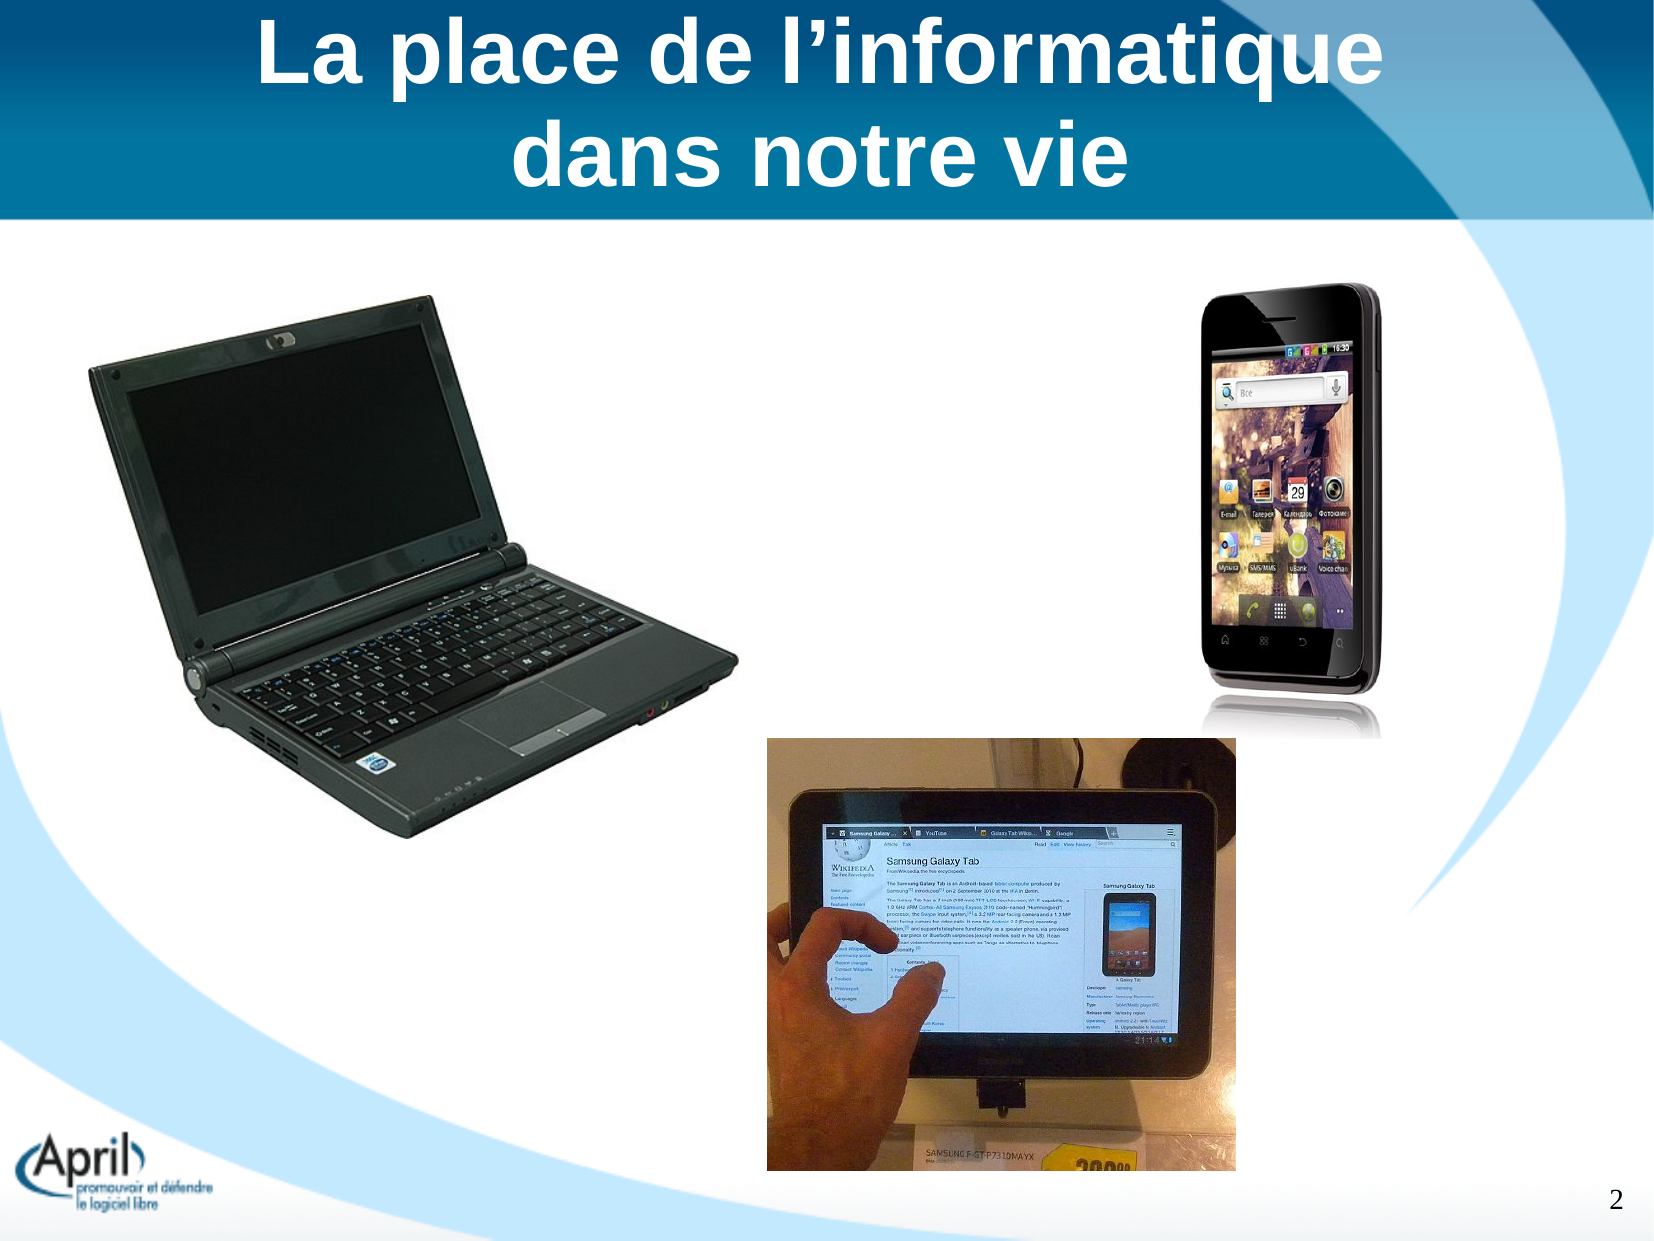

# La place de l’informatique dans notre vie
2